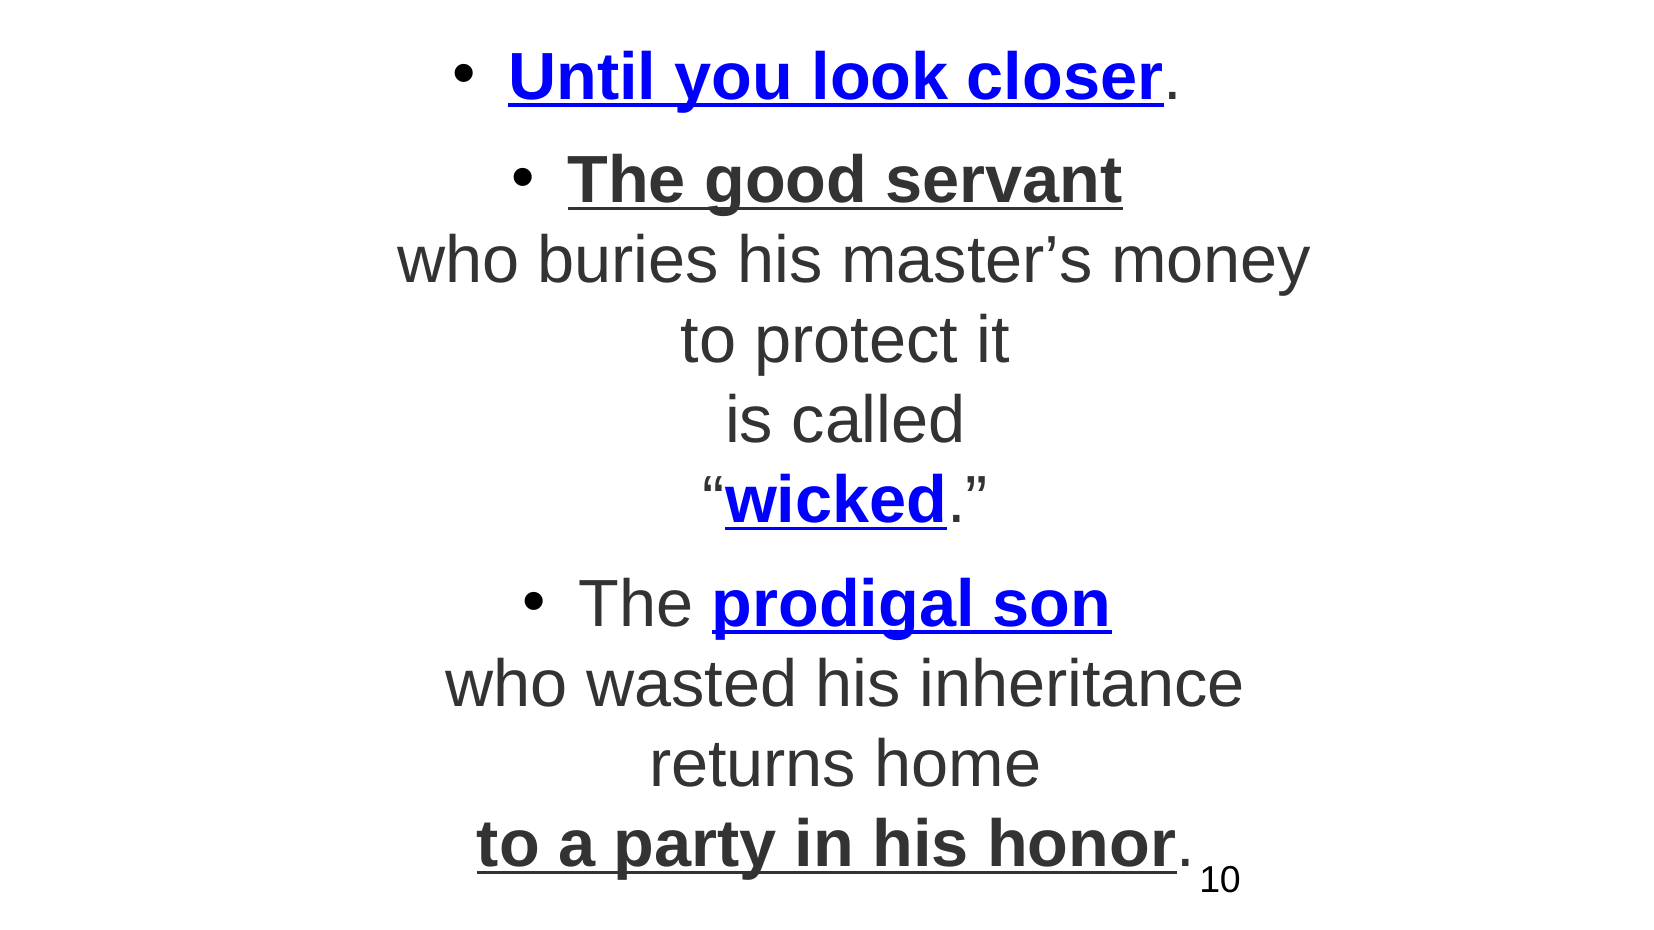

# Until you look closer.
The good servant
who buries his master’s money
to protect it
is called
“wicked.”
The prodigal son
who wasted his inheritance
returns home
to a party in his honor.
10